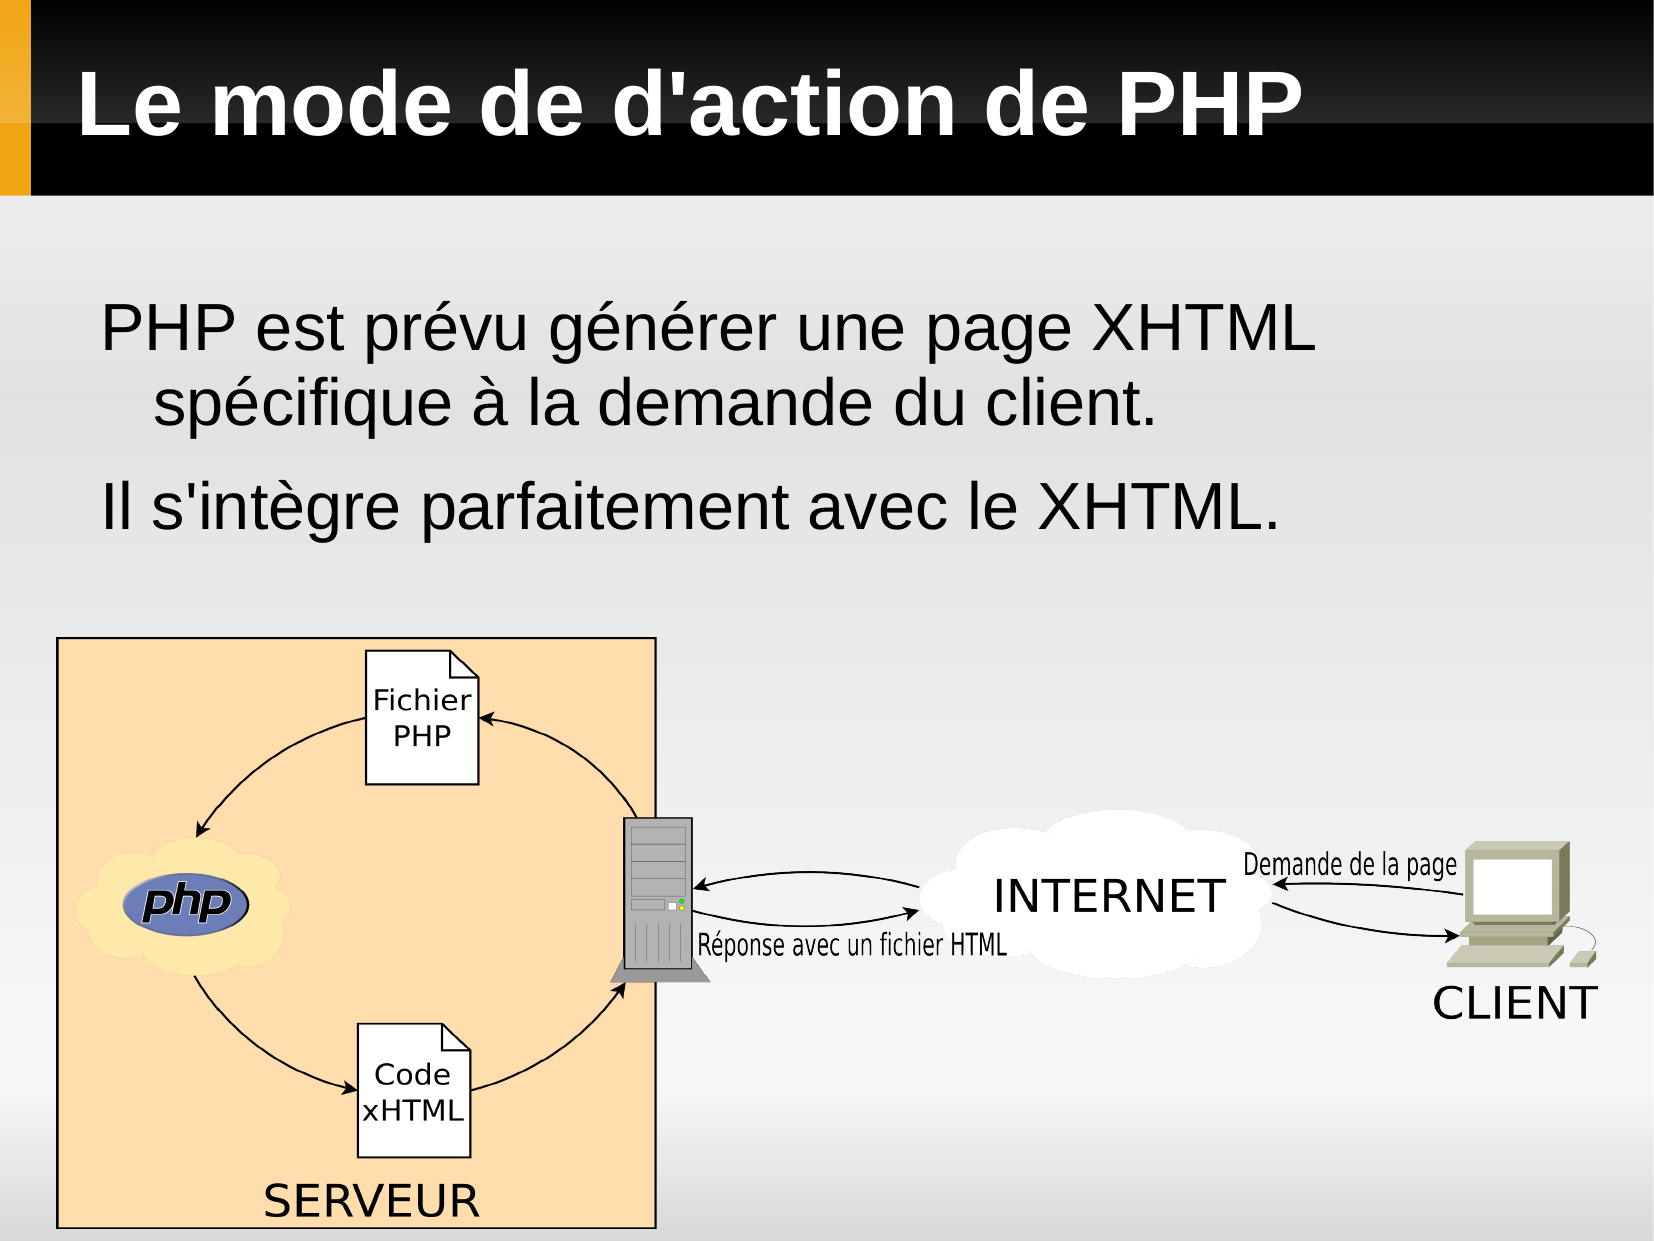

# Le mode de d'action de PHP
PHP est prévu générer une page XHTML spécifique à la demande du client.
Il s'intègre parfaitement avec le XHTML.